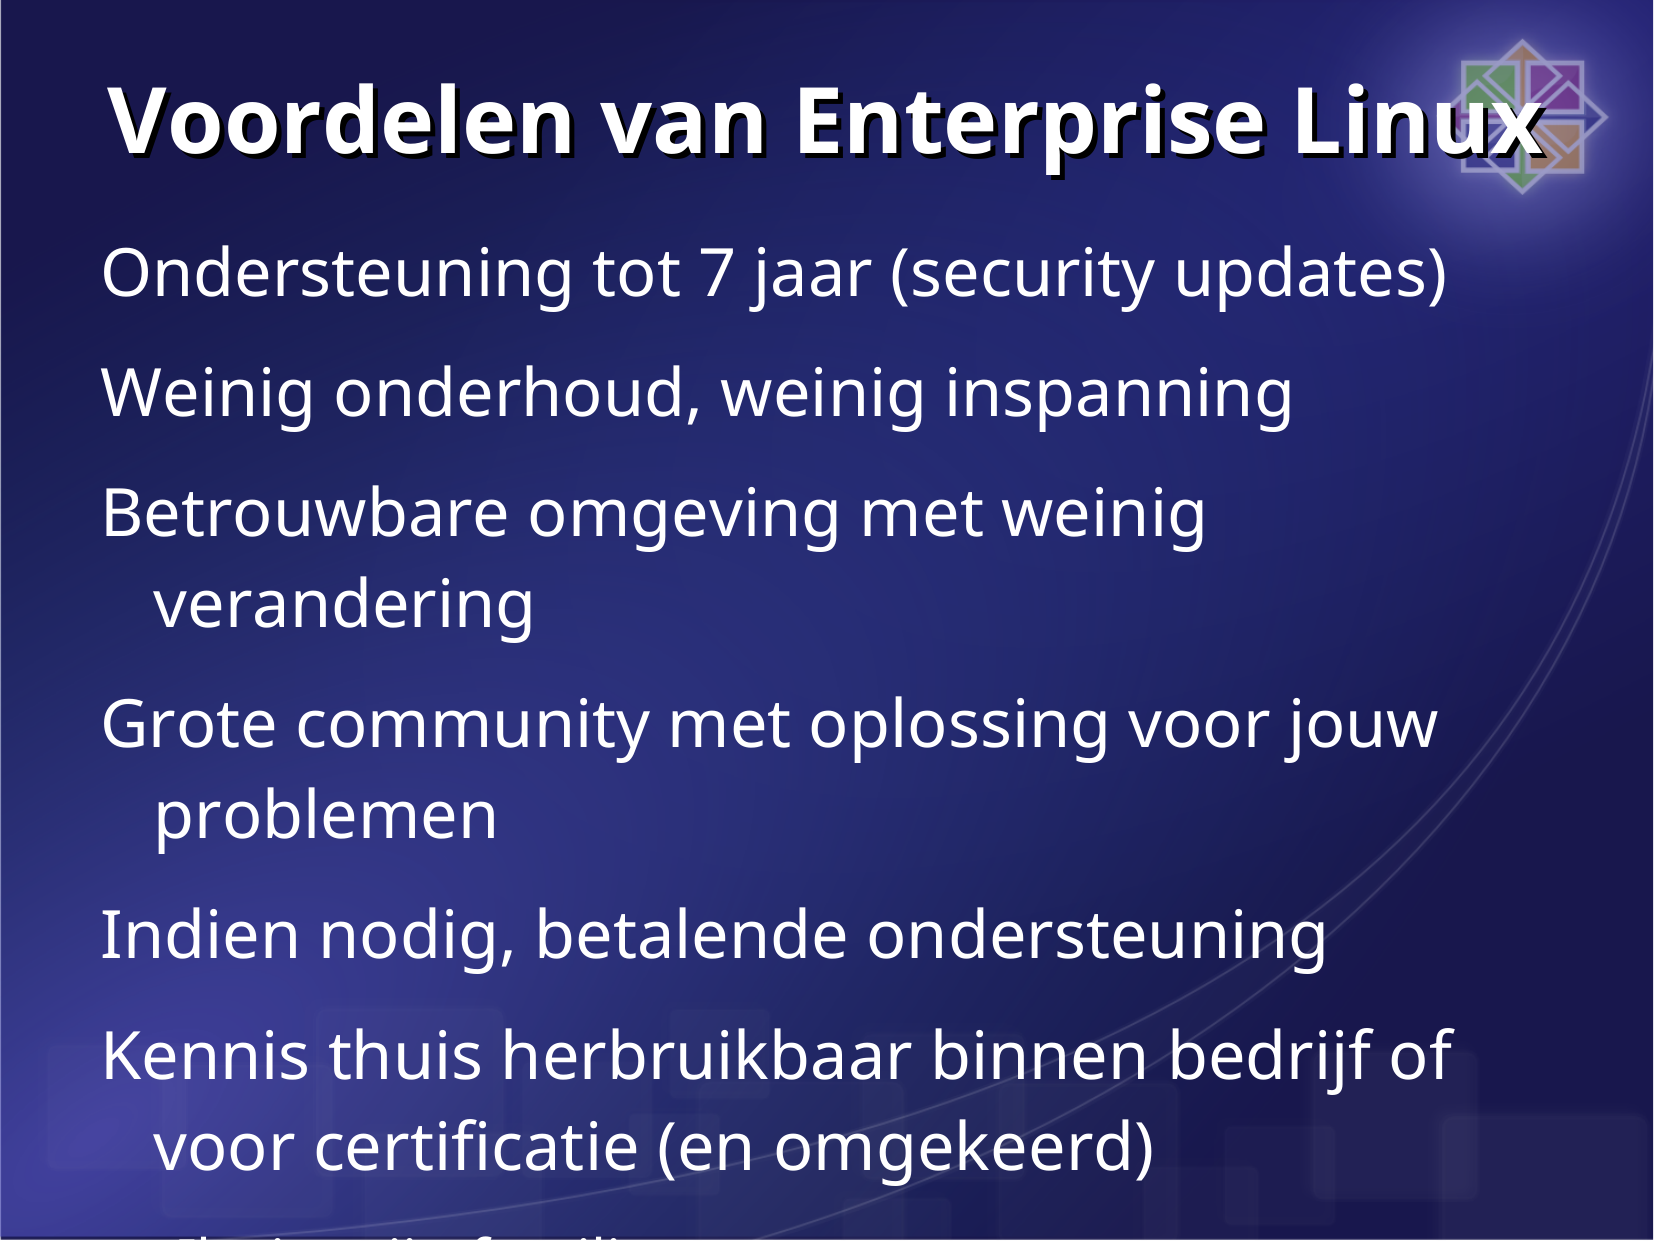

# Voordelen van Enterprise Linux
Ondersteuning tot 7 jaar (security updates)
Weinig onderhoud, weinig inspanning
Betrouwbare omgeving met weinig verandering
Grote community met oplossing voor jouw problemen
Indien nodig, betalende ondersteuning
Kennis thuis herbruikbaar binnen bedrijf of voor certificatie (en omgekeerd)
Ik zie mijn familie te graag om ze met een “bleeding edge” Linux op te zadelen